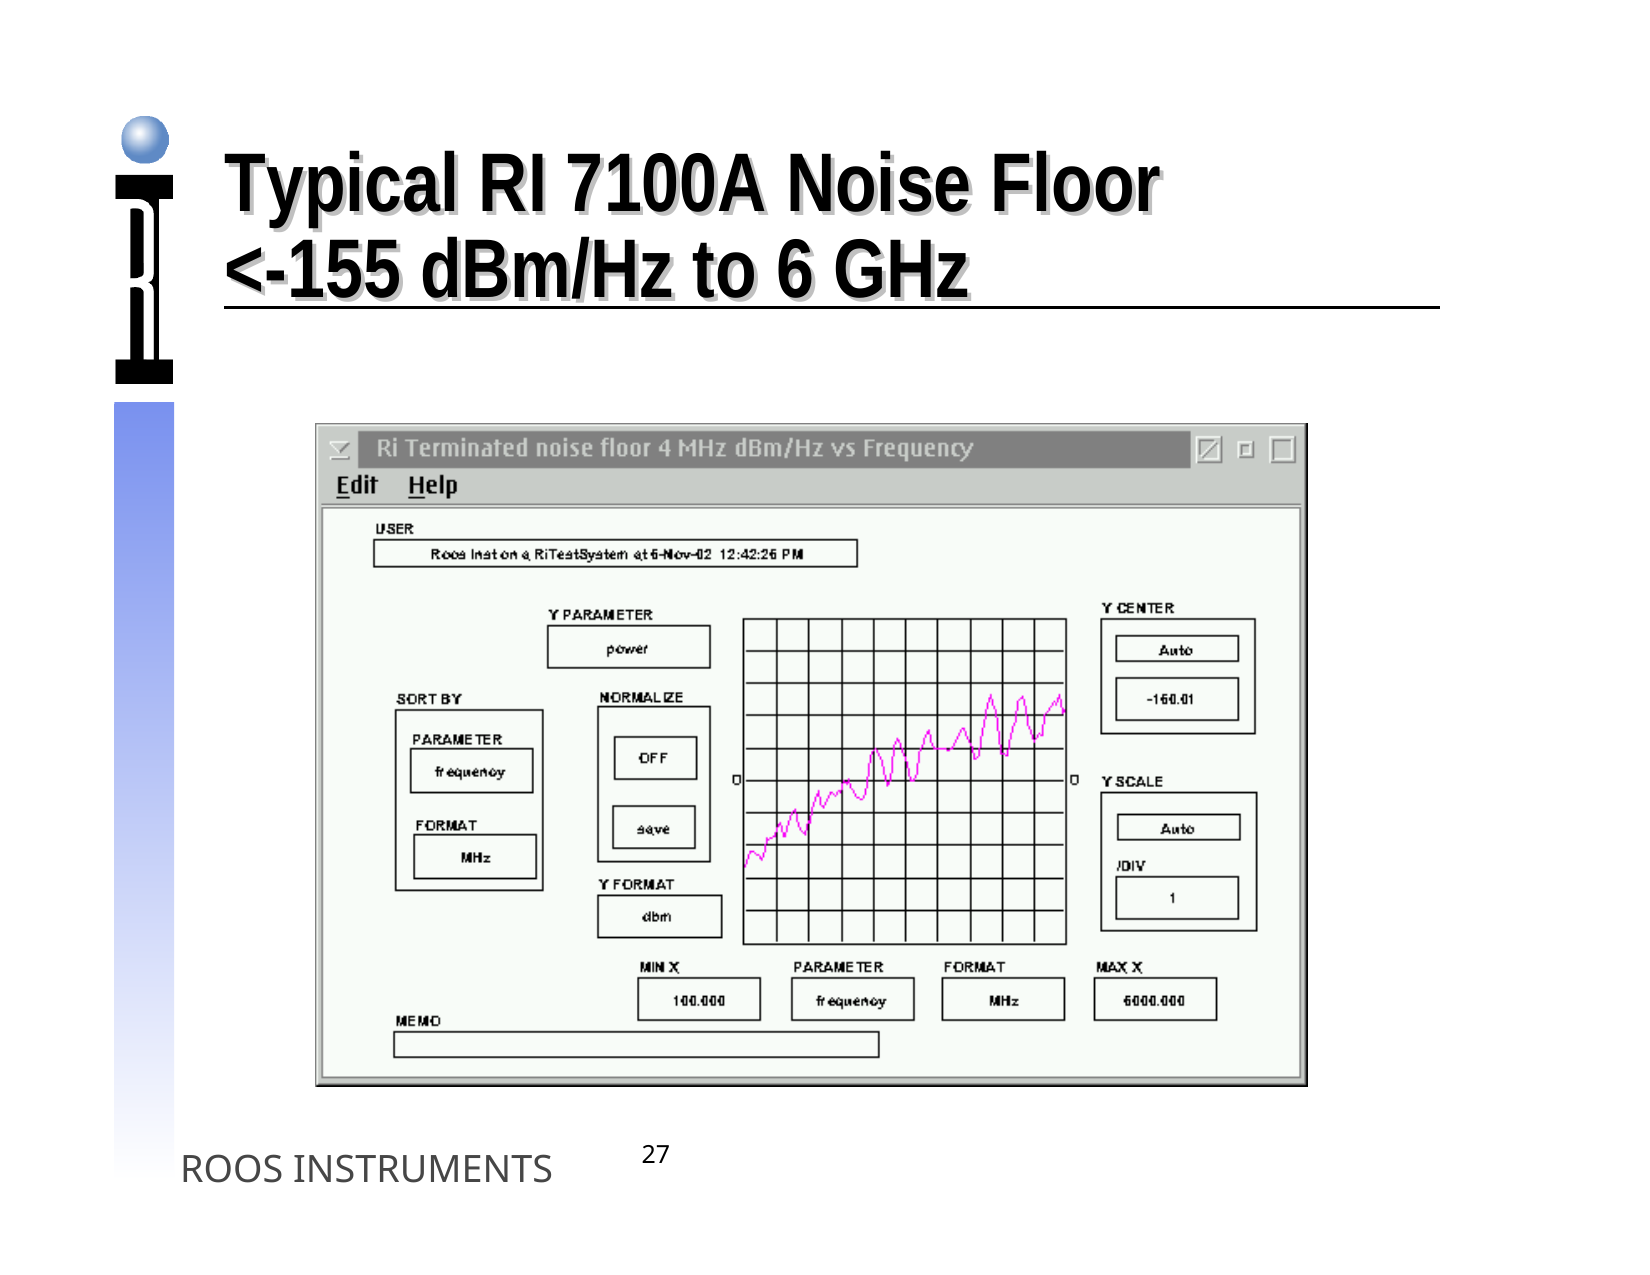

Typical RI 7100A Noise Floor
<-155 dBm/Hz to 6 GHz
27